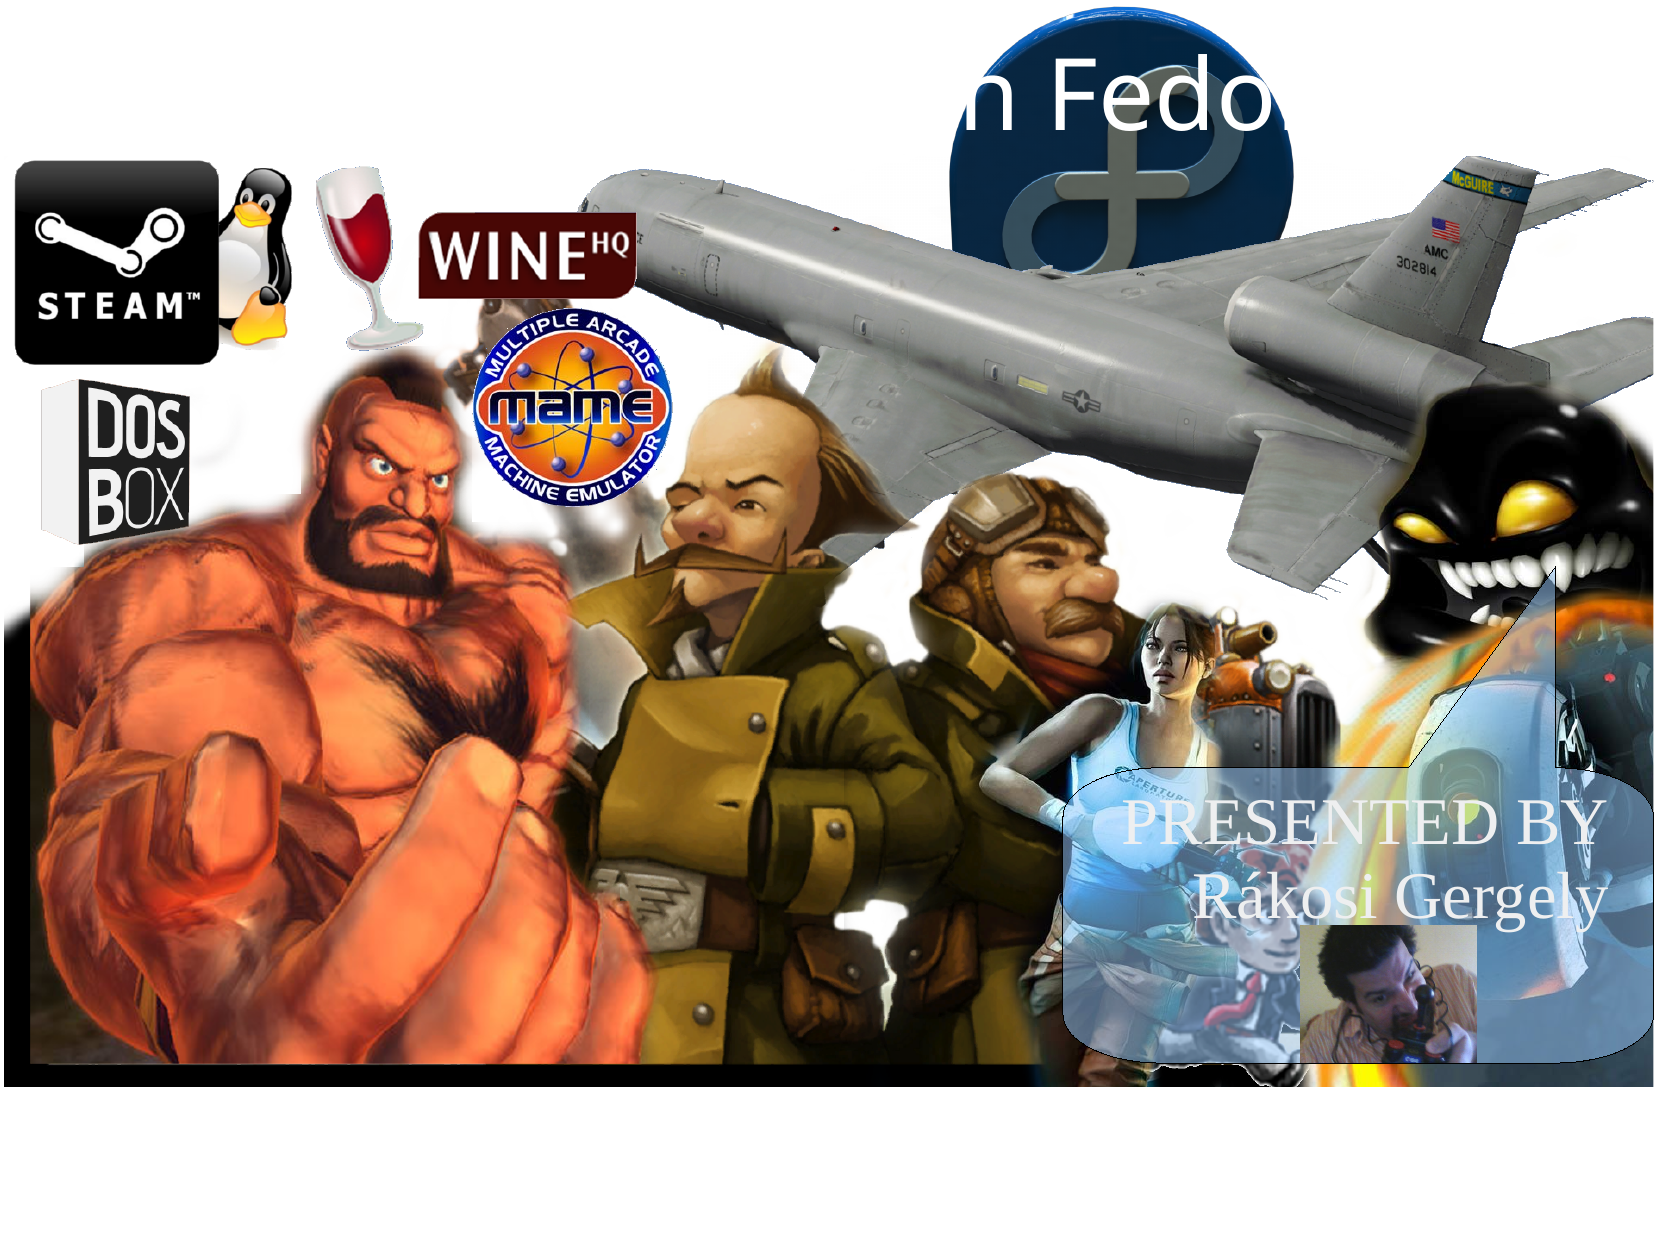

# Gaming on Fedora Linux
PRESENTED BY
Rákosi Gergely